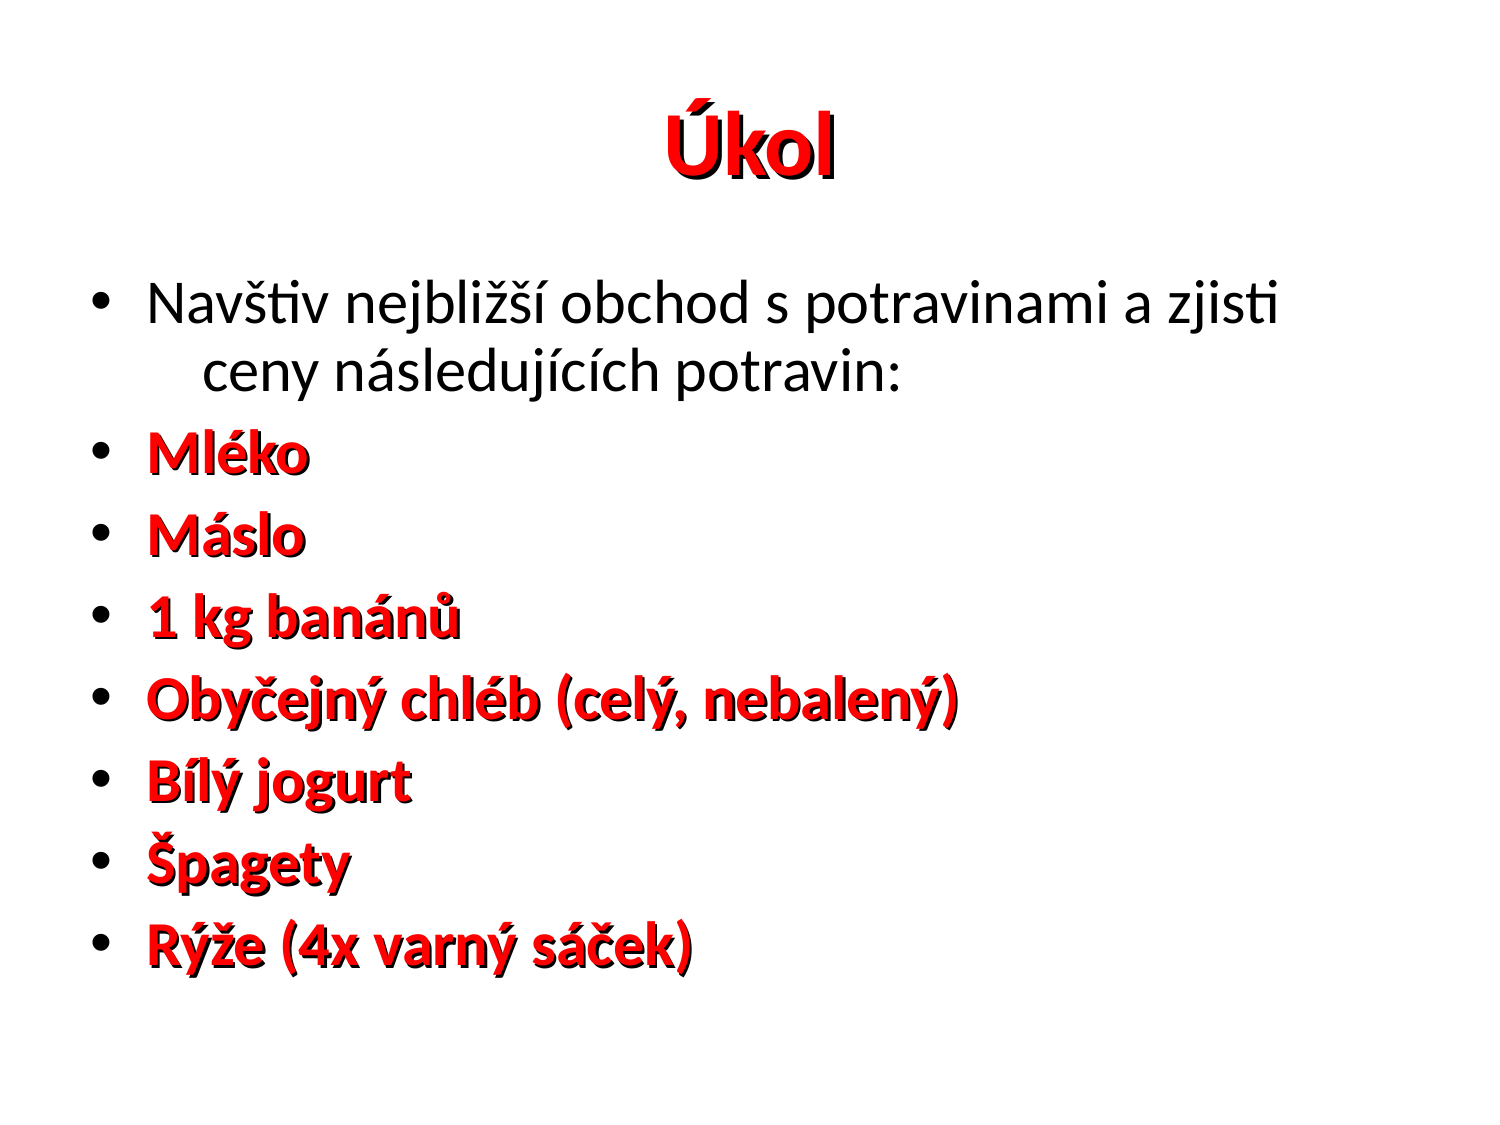

# Úkol
Navštiv nejbližší obchod s potravinami a zjisti ceny následujících potravin:
Mléko
Máslo
1 kg banánů
Obyčejný chléb (celý, nebalený)
Bílý jogurt
Špagety
Rýže (4x varný sáček)